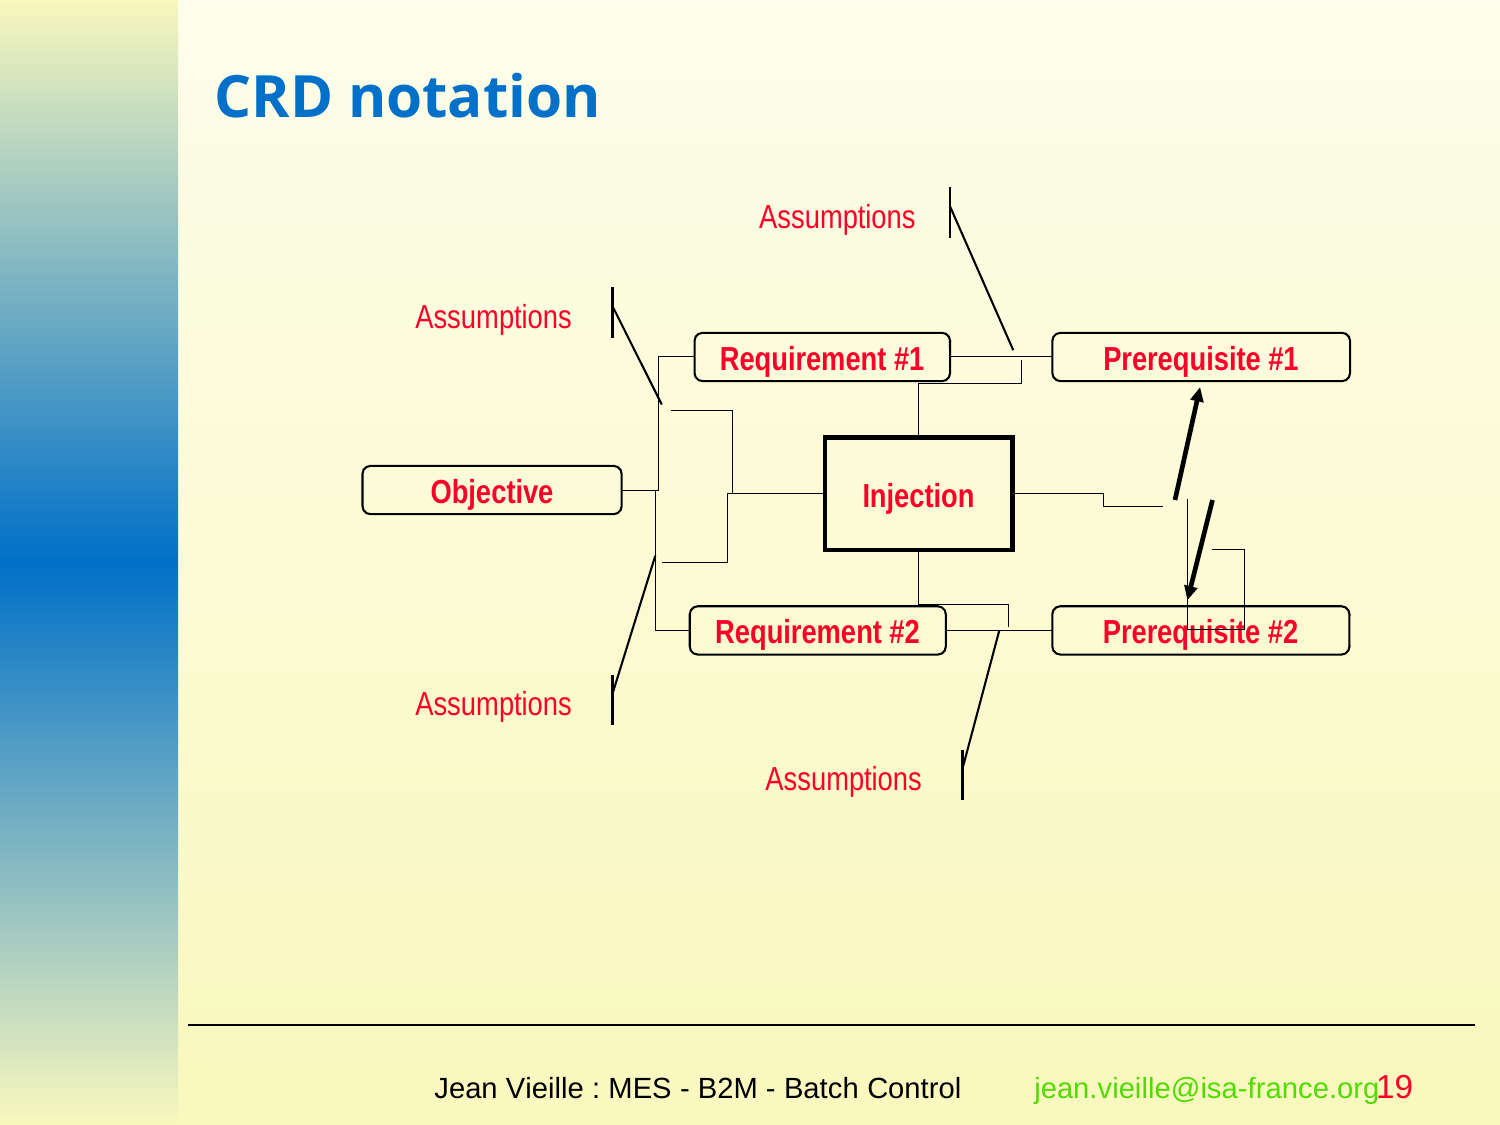

# CRD notation
Assumptions
Assumptions
Requirement #1
Prerequisite #1
Injection
Objective
Requirement #2
Prerequisite #2
Assumptions
Assumptions